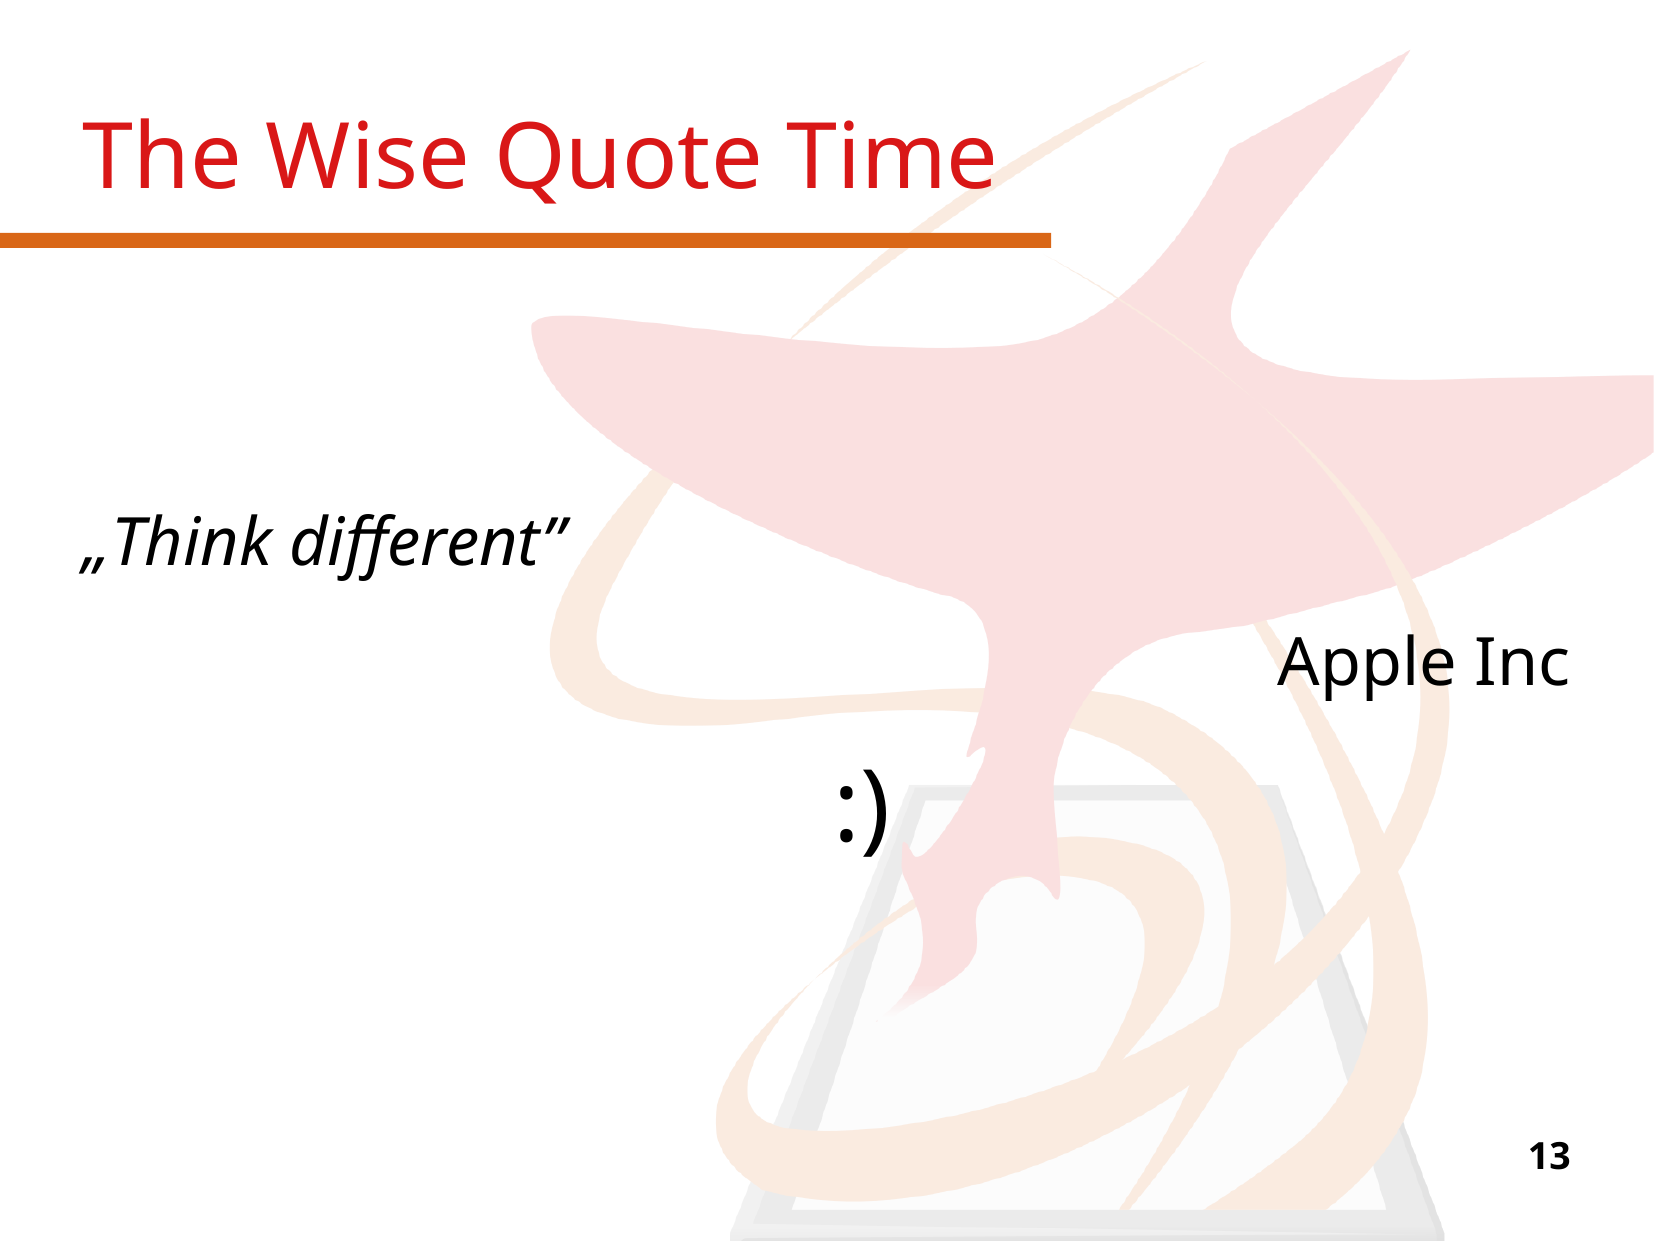

# The Wise Quote Time
„Think different”
Apple Inc
:)
13